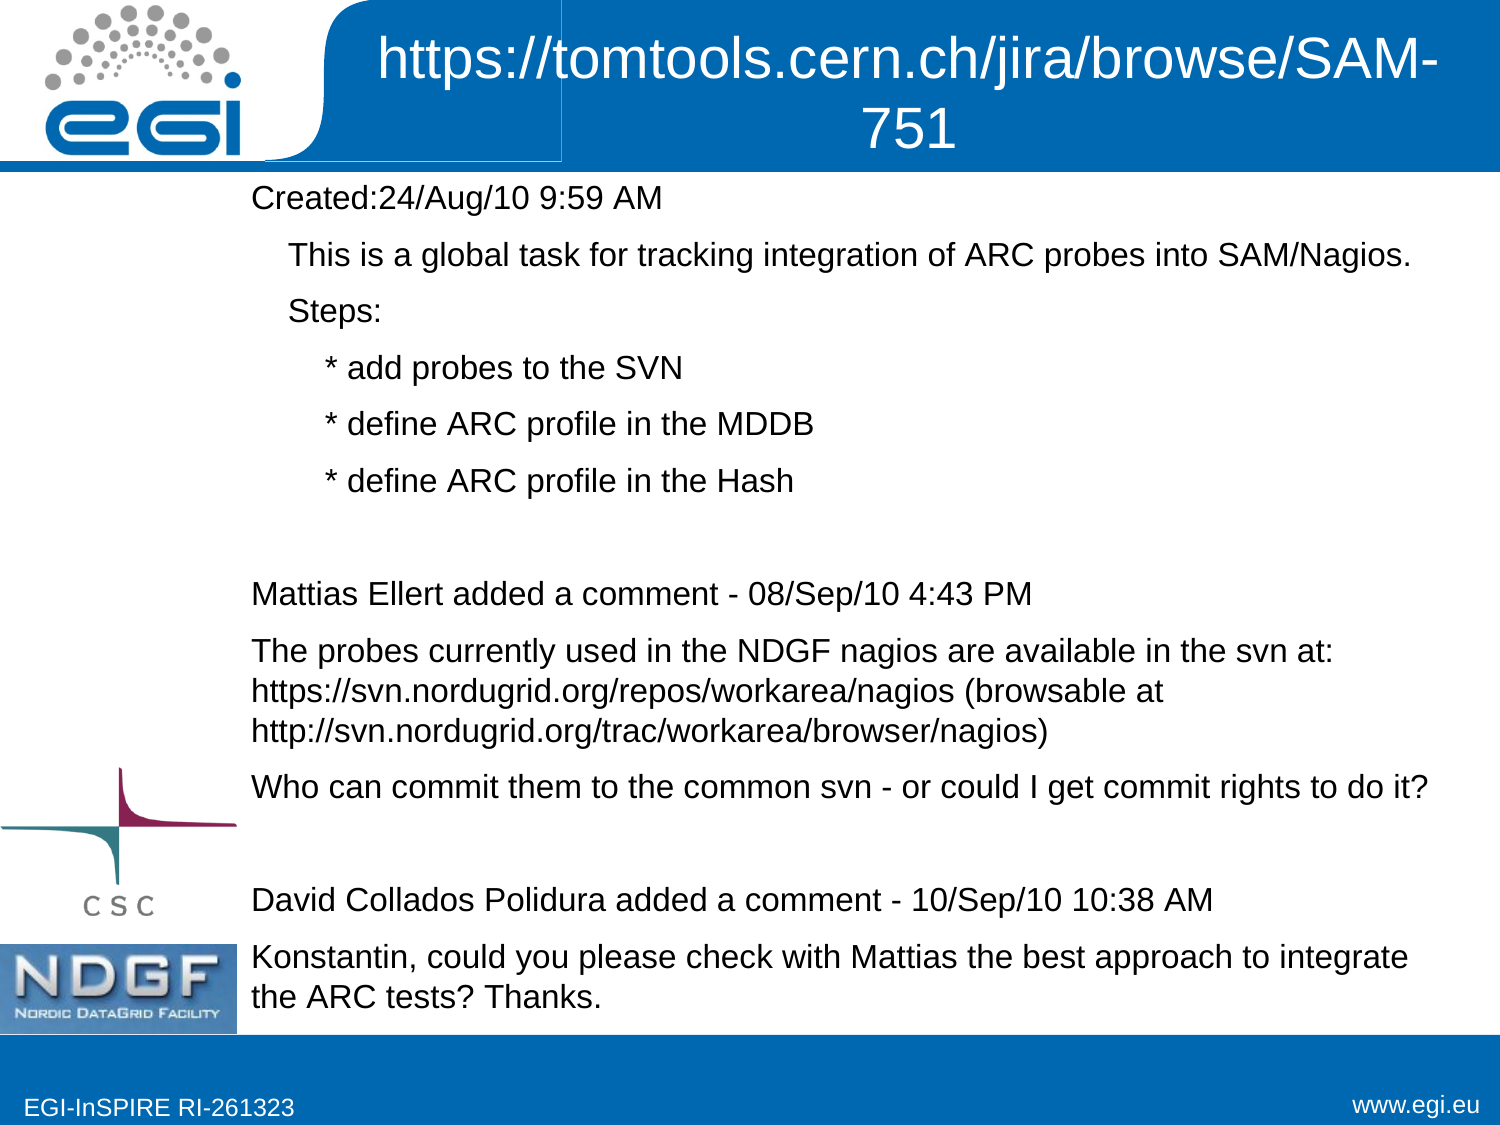

# https://tomtools.cern.ch/jira/browse/SAM-751
Created:24/Aug/10 9:59 AM
 This is a global task for tracking integration of ARC probes into SAM/Nagios.
 Steps:
 * add probes to the SVN
 * define ARC profile in the MDDB
 * define ARC profile in the Hash
Mattias Ellert added a comment - 08/Sep/10 4:43 PM
The probes currently used in the NDGF nagios are available in the svn at: https://svn.nordugrid.org/repos/workarea/nagios (browsable at http://svn.nordugrid.org/trac/workarea/browser/nagios)
Who can commit them to the common svn - or could I get commit rights to do it?
David Collados Polidura added a comment - 10/Sep/10 10:38 AM
Konstantin, could you please check with Mattias the best approach to integrate the ARC tests? Thanks.